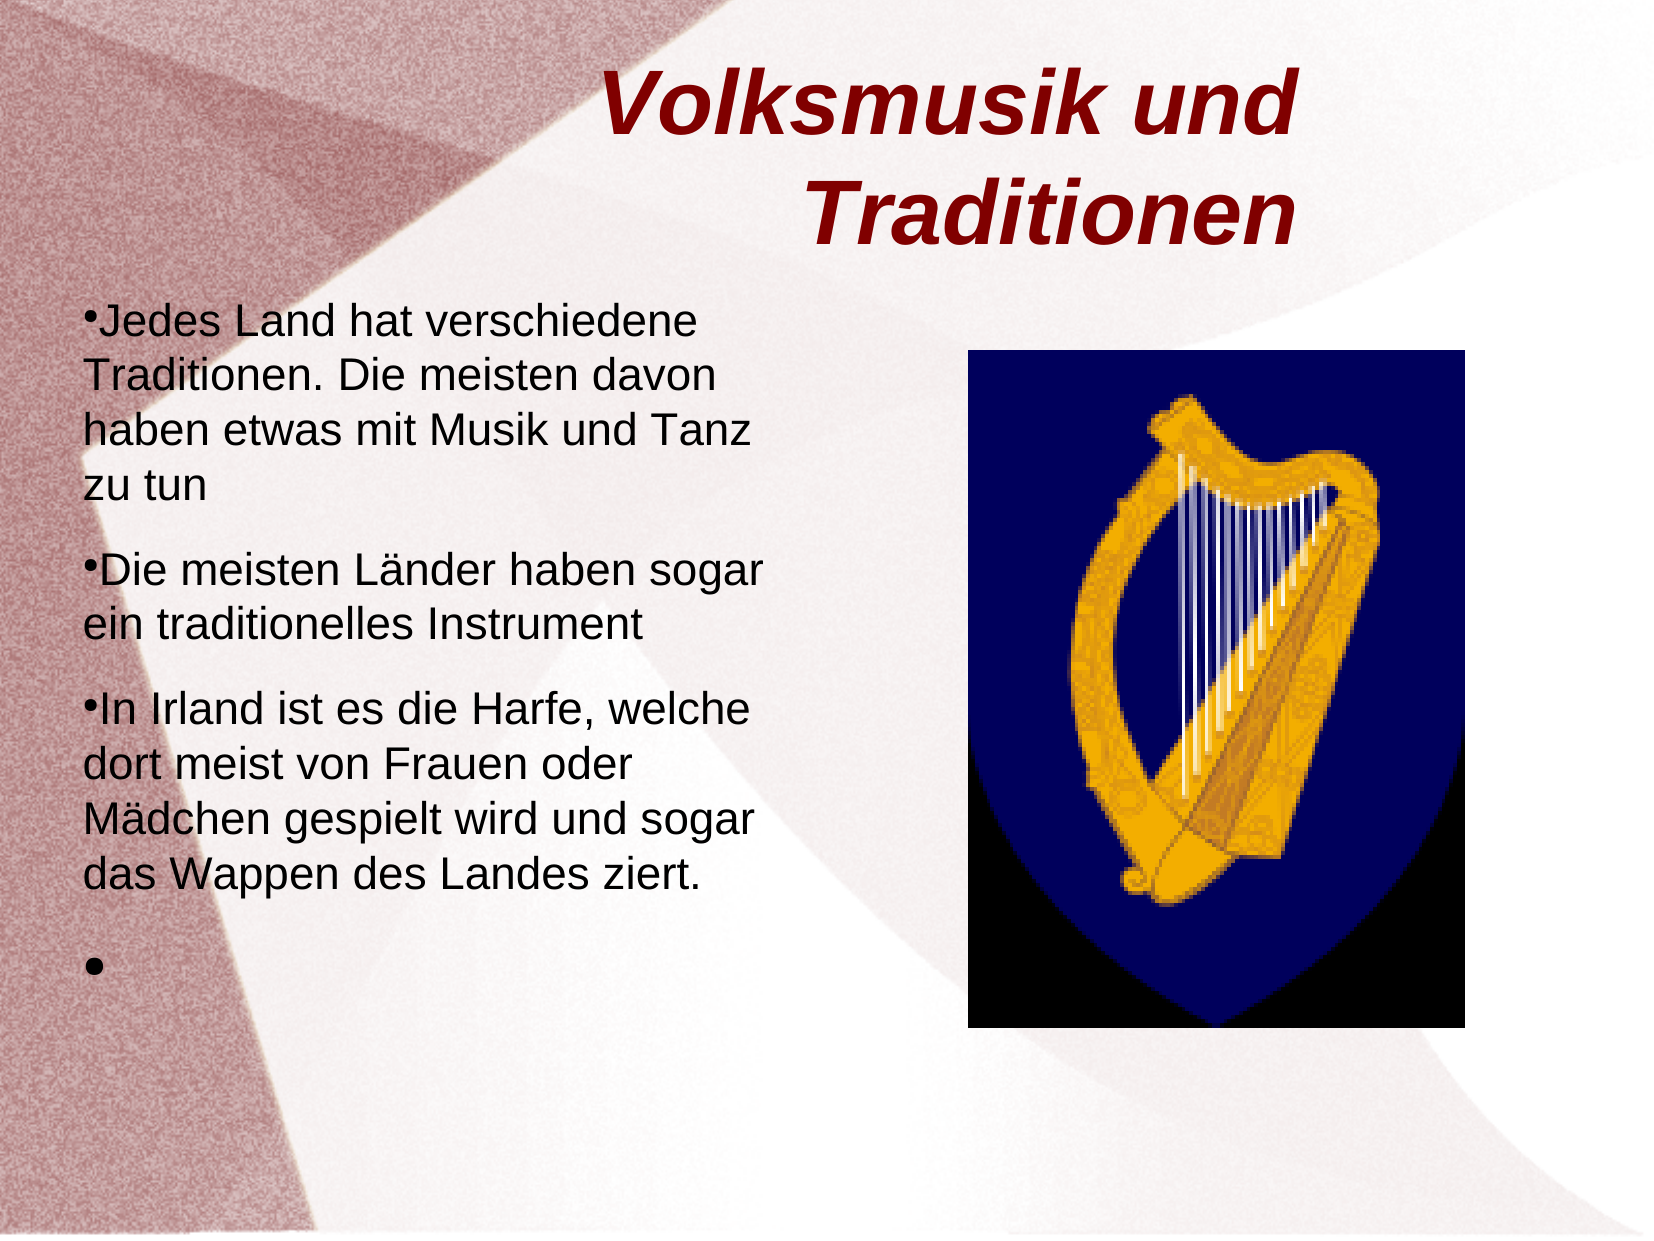

# Volksmusik und Traditionen
Jedes Land hat verschiedene Traditionen. Die meisten davon haben etwas mit Musik und Tanz zu tun
Die meisten Länder haben sogar ein traditionelles Instrument
In Irland ist es die Harfe, welche dort meist von Frauen oder Mädchen gespielt wird und sogar das Wappen des Landes ziert.